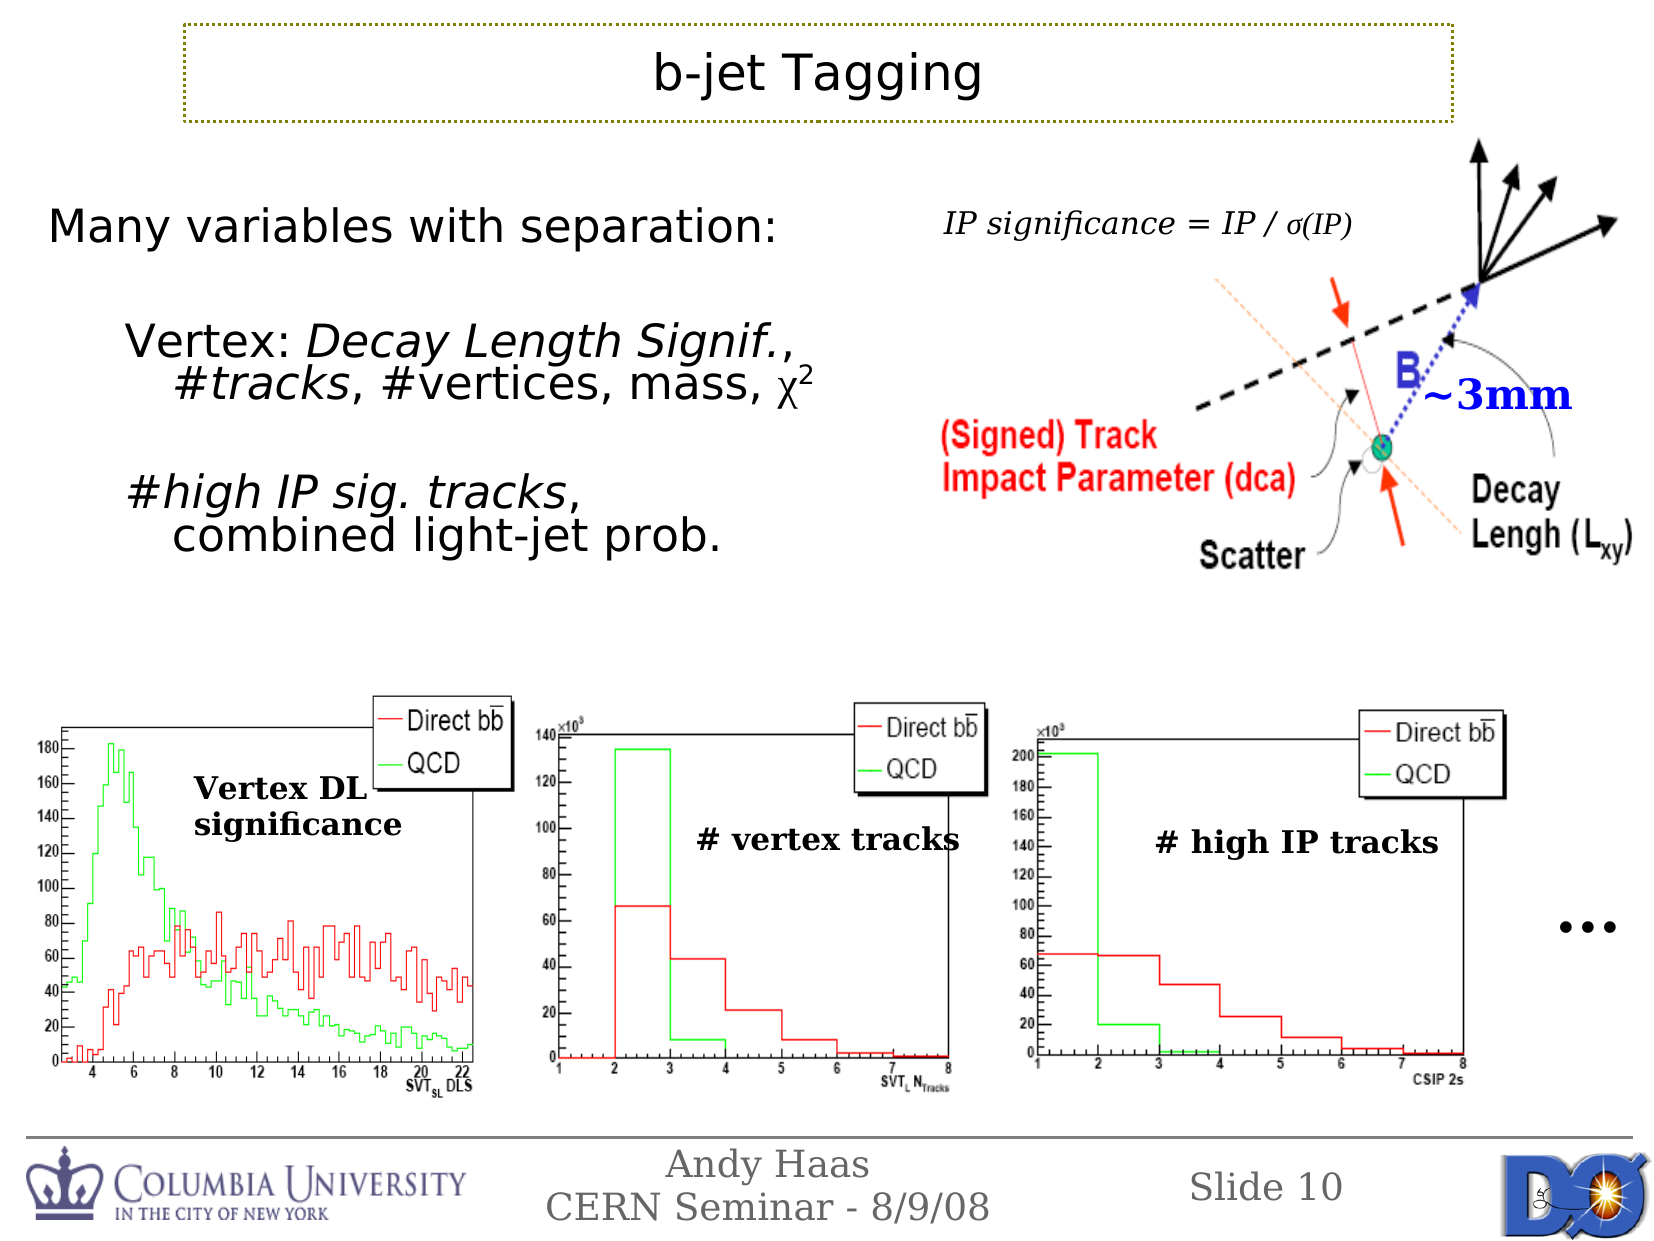

# b-jet Tagging
Many variables with separation:
Vertex: Decay Length Signif., #tracks, #vertices, mass, χ2
#high IP sig. tracks,
combined light-jet prob.
IP significance = IP / σ(IP)
~3mm
Vertex DL
significance
# vertex tracks
# high IP tracks
...